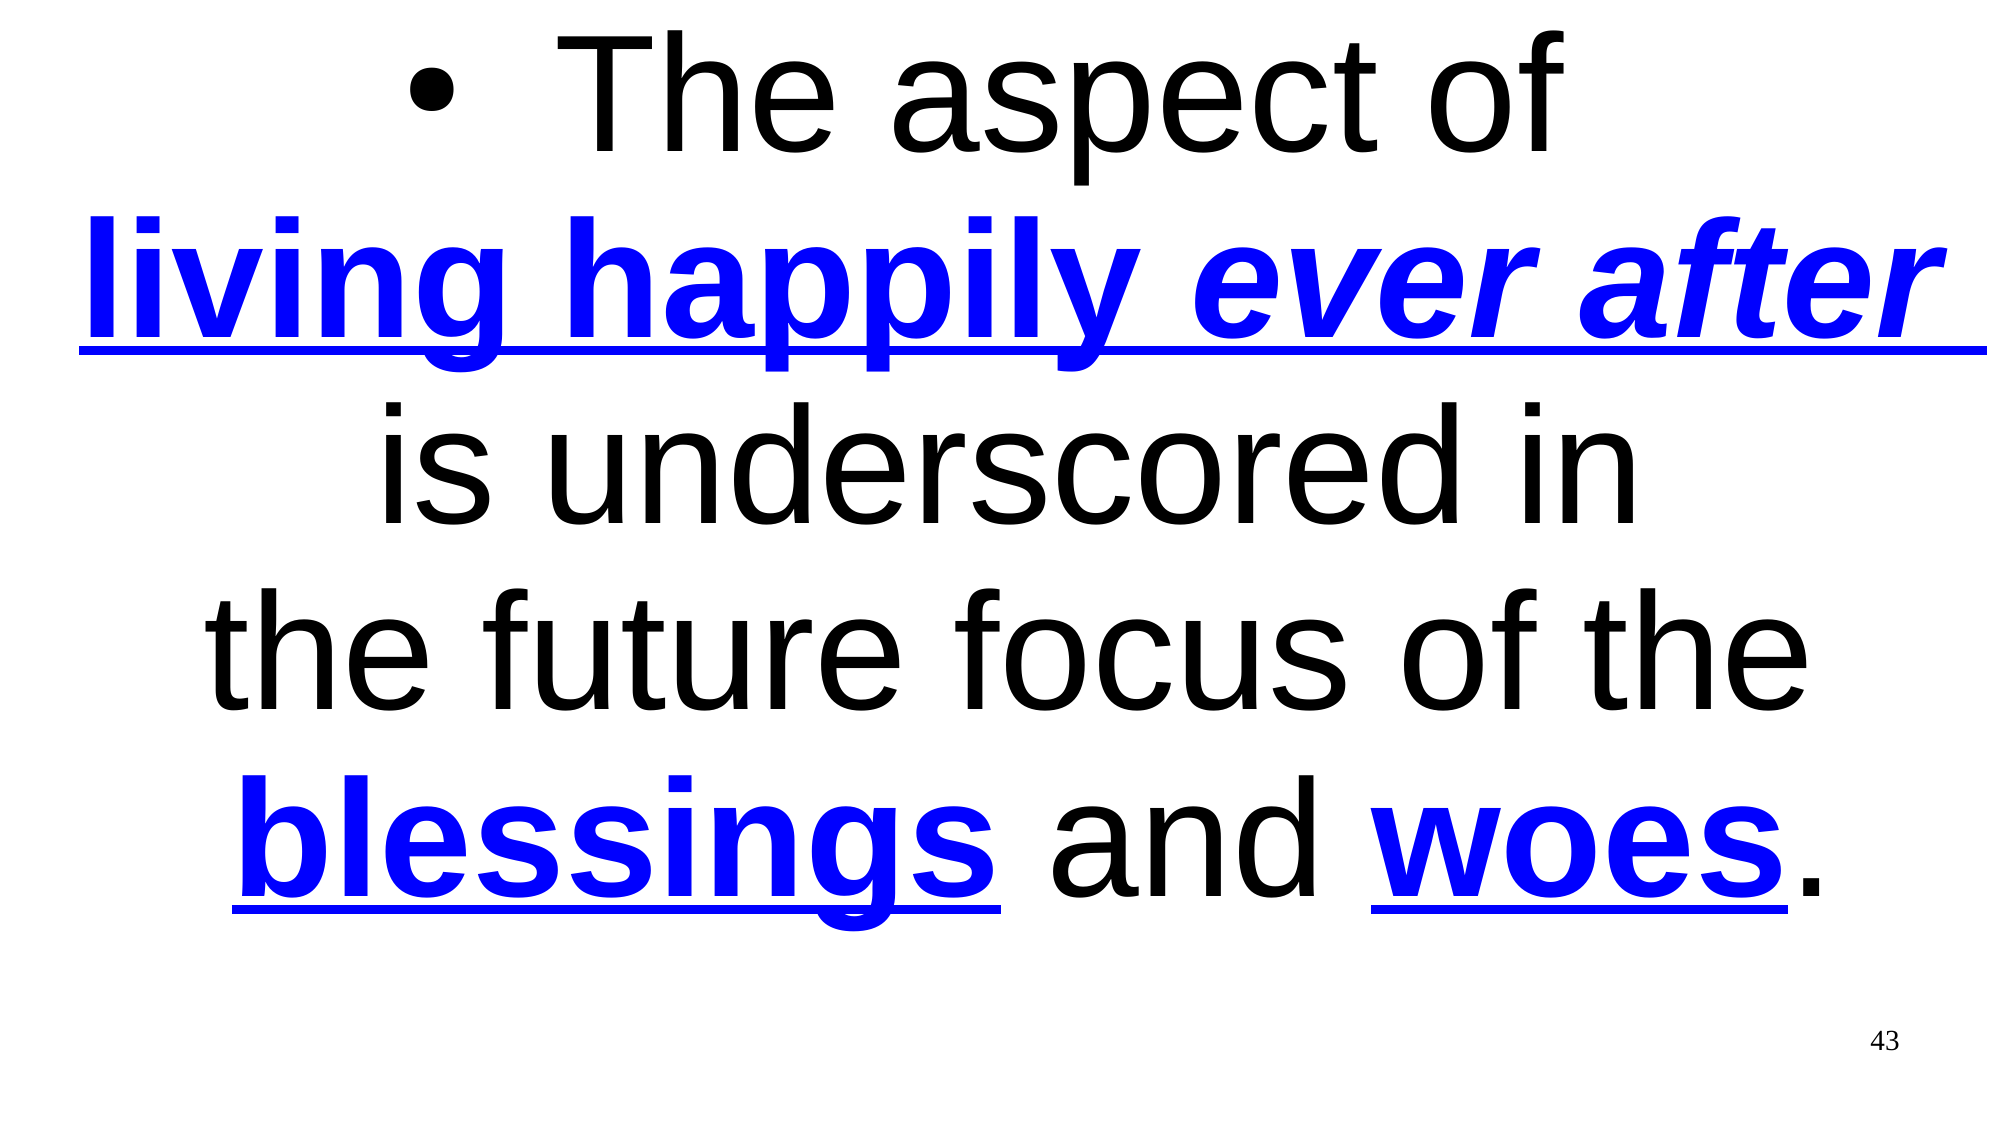

# The aspect of living happily ever after  is underscored in the future focus of the blessings and woes.
43